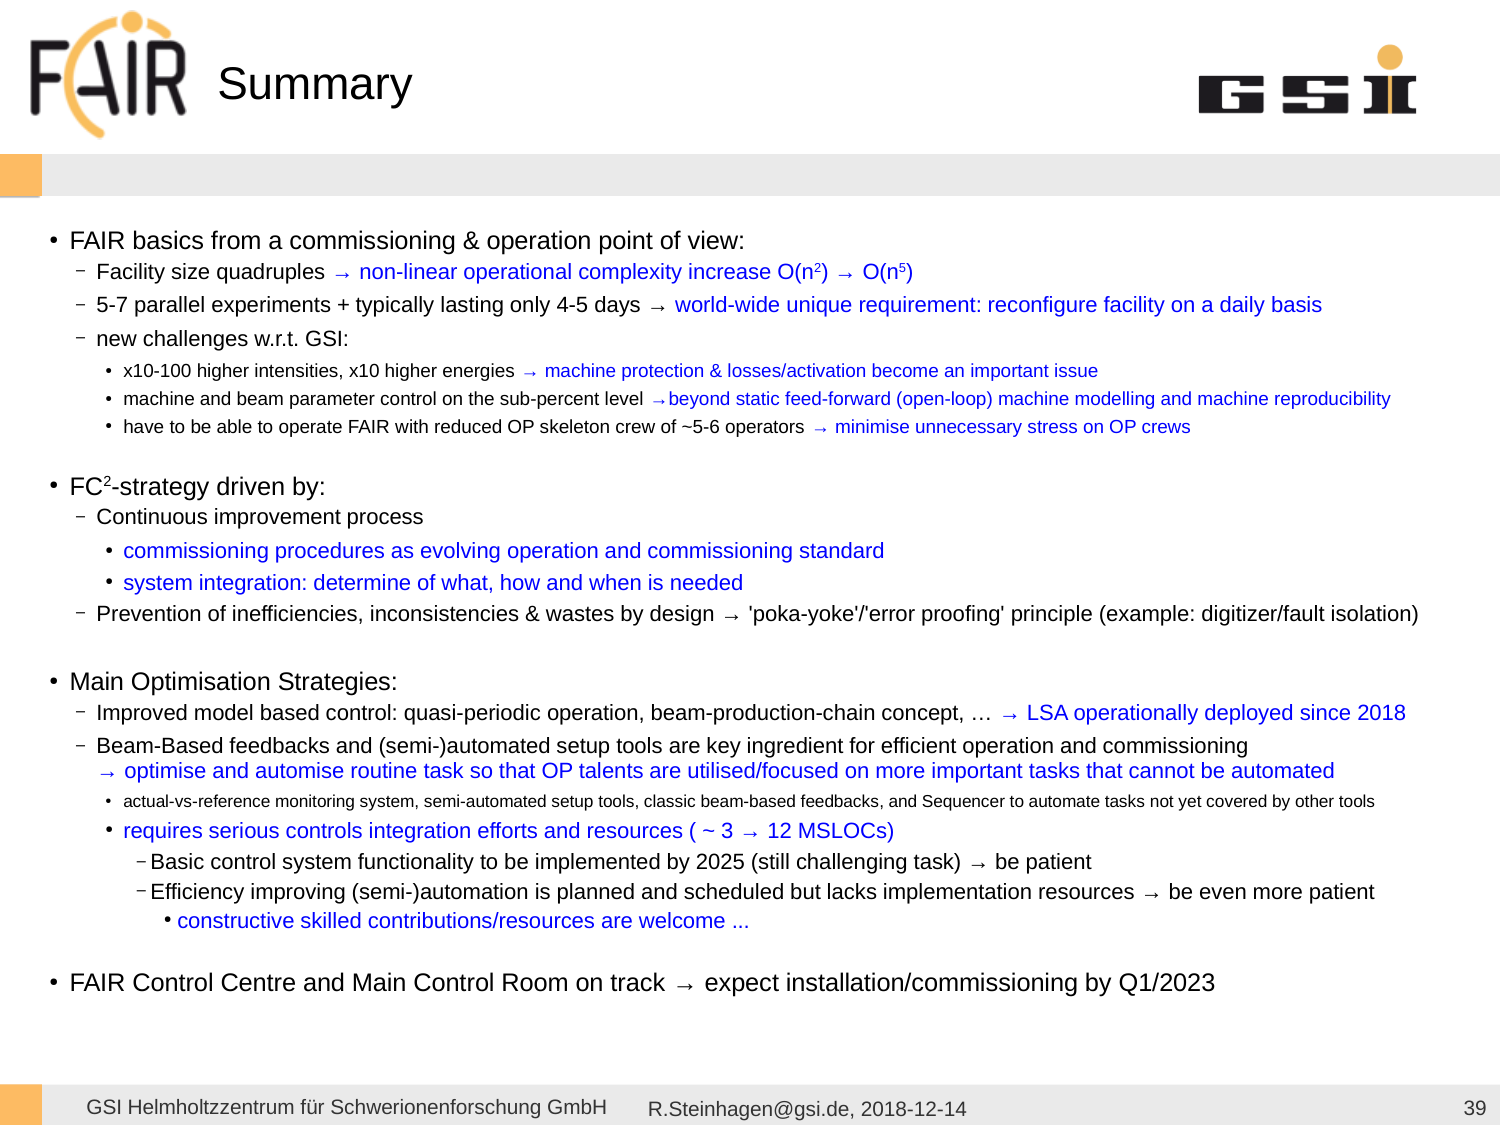

# Summary
FAIR basics from a commissioning & operation point of view:
Facility size quadruples → non-linear operational complexity increase O(n2) → O(n5)
5-7 parallel experiments + typically lasting only 4-5 days → world‑wide unique requirement: reconfigure facility on a daily basis
new challenges w.r.t. GSI:
x10-100 higher intensities, x10 higher energies → machine protection & losses/activation become an important issue
machine and beam parameter control on the sub-percent level →beyond static feed‑forward (open-loop) machine modelling and machine reproducibility
have to be able to operate FAIR with reduced OP skeleton crew of ~5-6 operators → minimise unnecessary stress on OP crews
FC2-strategy driven by:
Continuous improvement process
commissioning procedures as evolving operation and commissioning standard
system integration: determine of what, how and when is needed
Prevention of inefficiencies, inconsistencies & wastes by design → 'poka-yoke'/'error proofing' principle (example: digitizer/fault isolation)
Main Optimisation Strategies:
Improved model based control: quasi-periodic operation, beam-production-chain concept, … → LSA operationally deployed since 2018
Beam-Based feedbacks and (semi-)automated setup tools are key ingredient for efficient operation and commissioning → optimise and automise routine task so that OP talents are utilised/focused on more important tasks that cannot be automated
actual-vs-reference monitoring system, semi-automated setup tools, classic beam-based feedbacks, and Sequencer to automate tasks not yet covered by other tools
requires serious controls integration efforts and resources ( ~ 3 → 12 MSLOCs)
Basic control system functionality to be implemented by 2025 (still challenging task) → be patient
Efficiency improving (semi-)automation is planned and scheduled but lacks implementation resources → be even more patient
constructive skilled contributions/resources are welcome ...
FAIR Control Centre and Main Control Room on track → expect installation/commissioning by Q1/2023